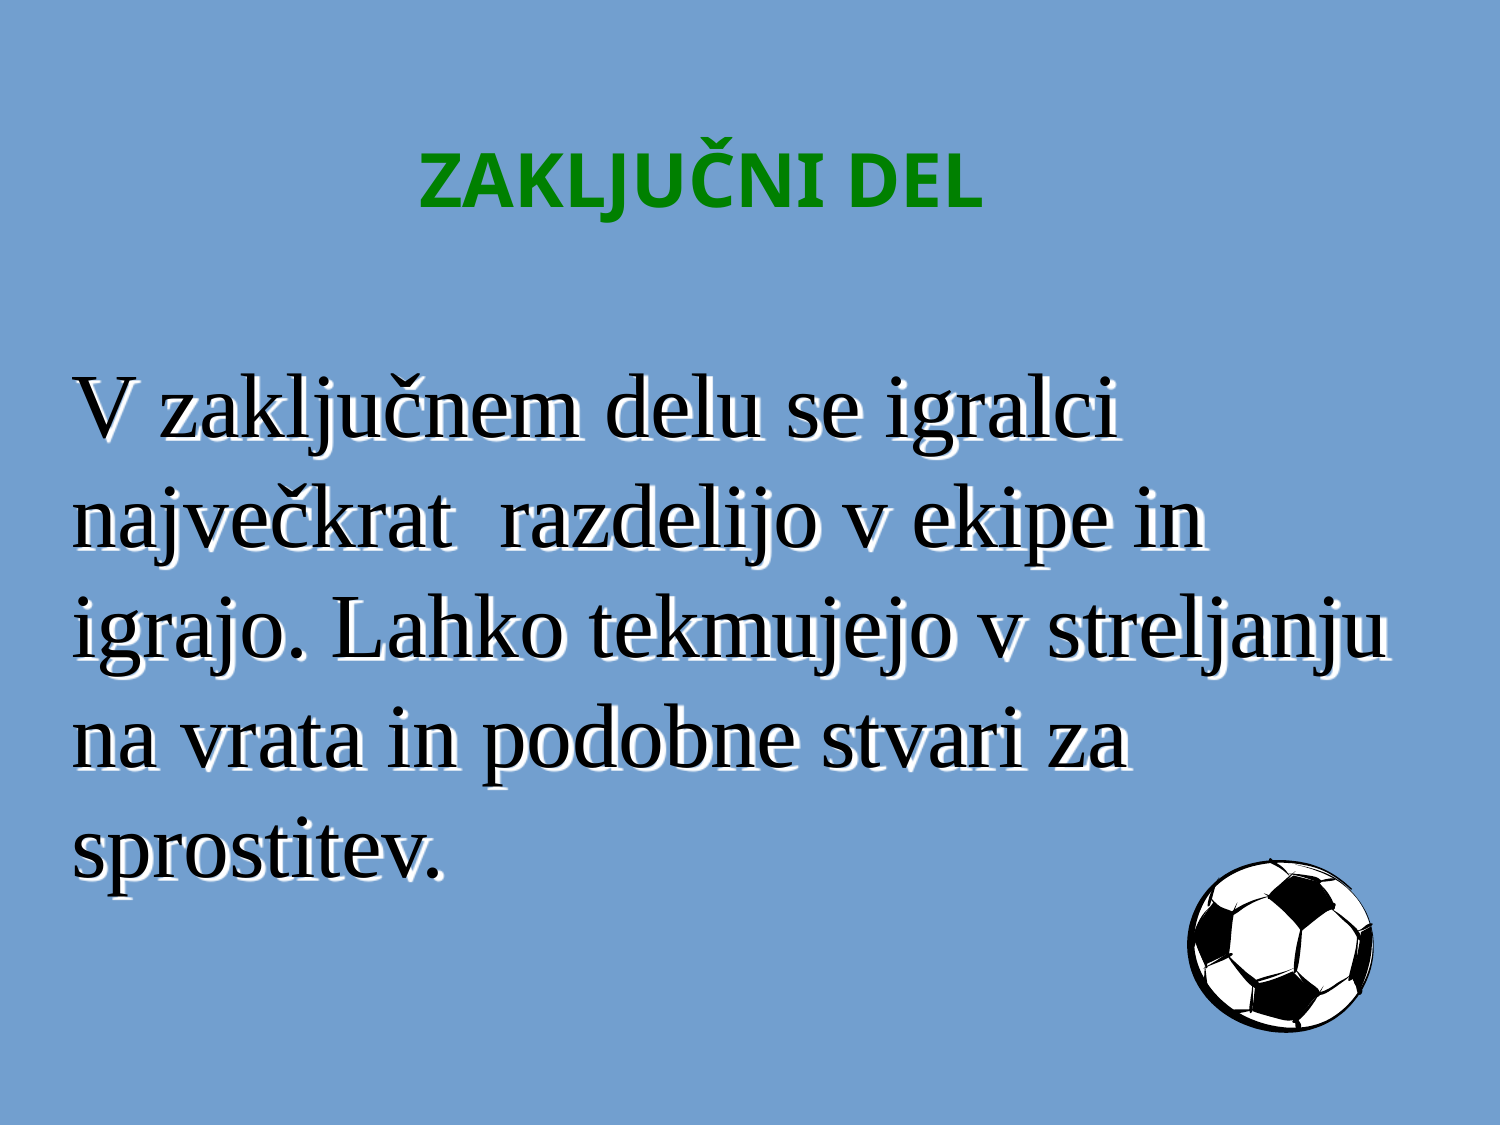

ZAKLJUČNI DEL
# V zaključnem delu se igralci največkrat razdelijo v ekipe in igrajo. Lahko tekmujejo v streljanju na vrata in podobne stvari za sprostitev.